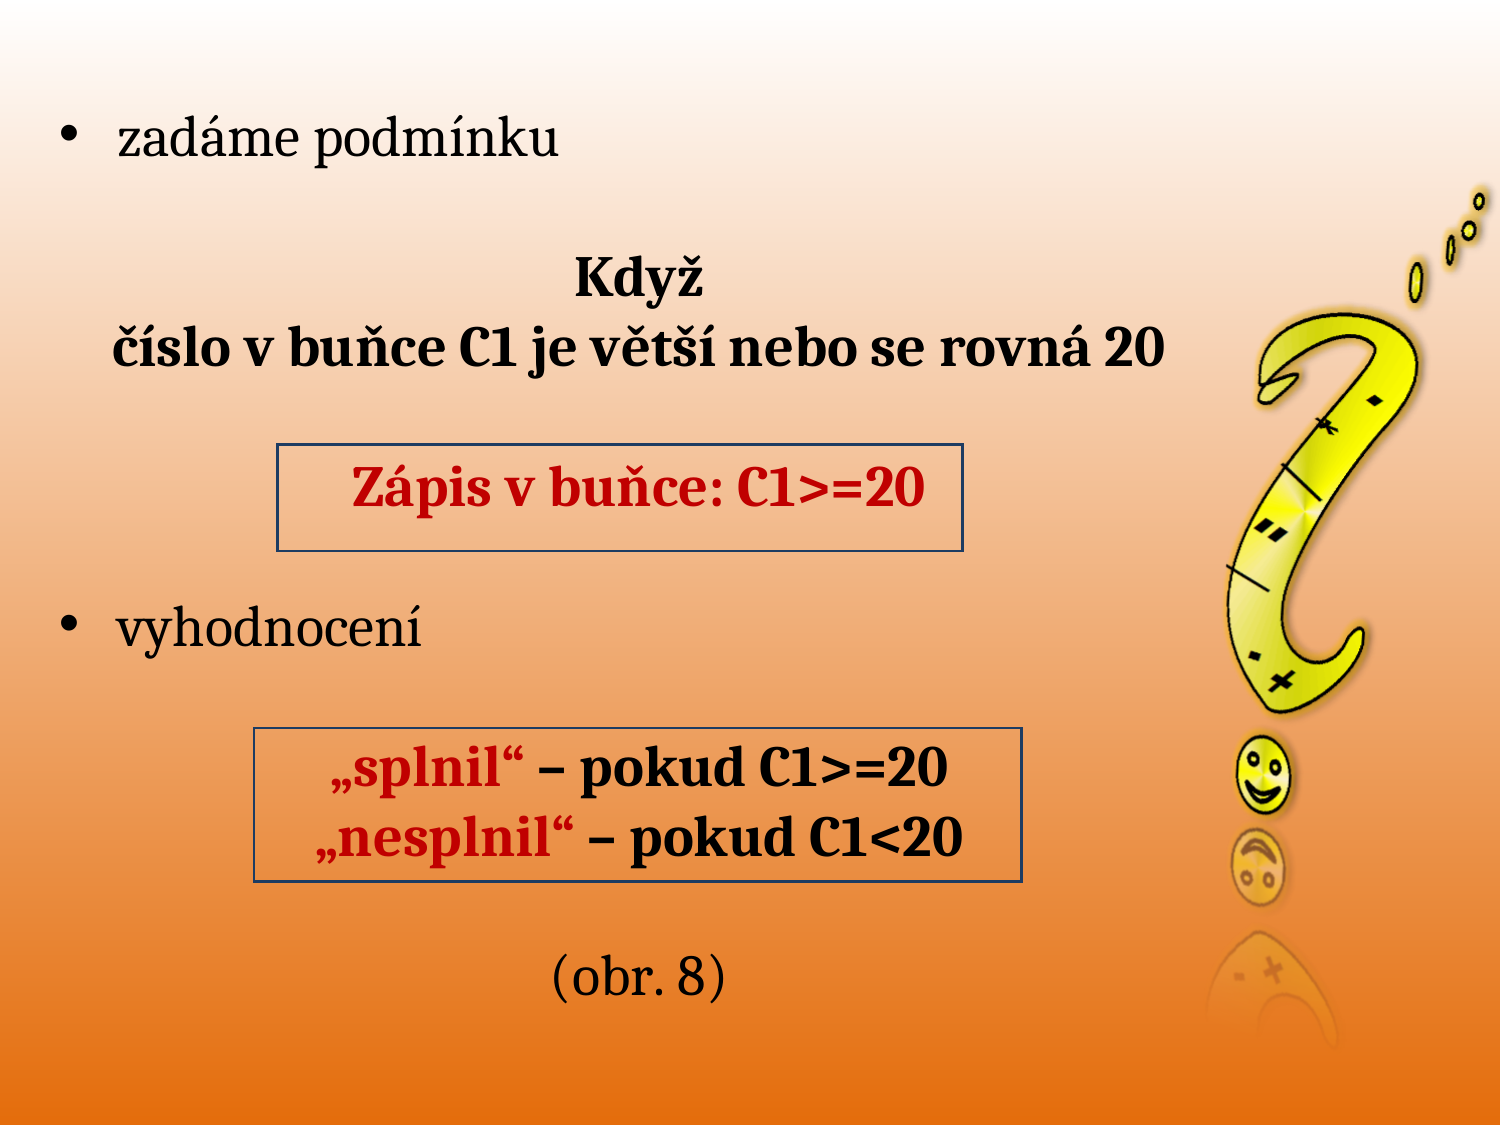

zadáme podmínku
 Když
číslo v buňce C1 je větší nebo se rovná 20
Zápis v buňce: C1>=20
vyhodnocení
„splnil“ – pokud C1>=20
„nesplnil“ – pokud C1<20
(obr. 8)